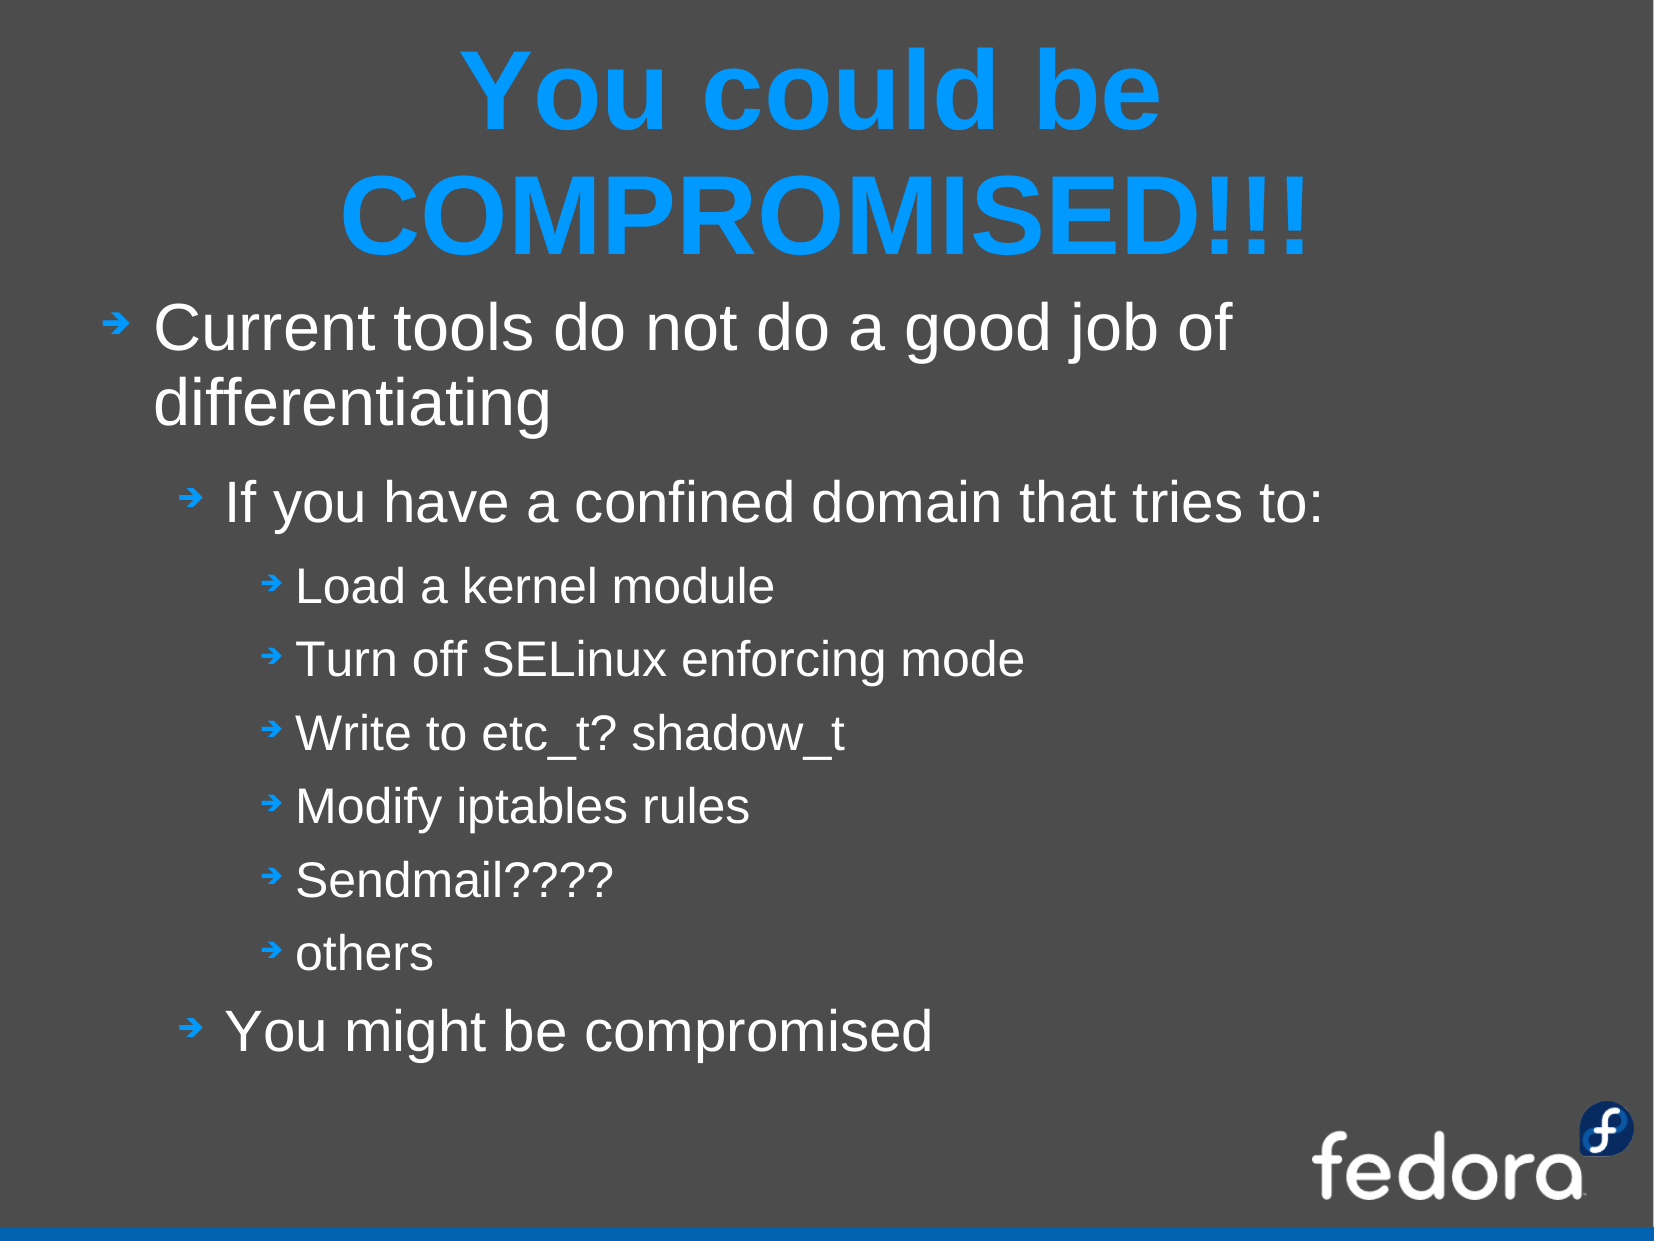

# You could be COMPROMISED!!!
Current tools do not do a good job of differentiating
If you have a confined domain that tries to:
Load a kernel module
Turn off SELinux enforcing mode
Write to etc_t? shadow_t
Modify iptables rules
Sendmail????
others
You might be compromised